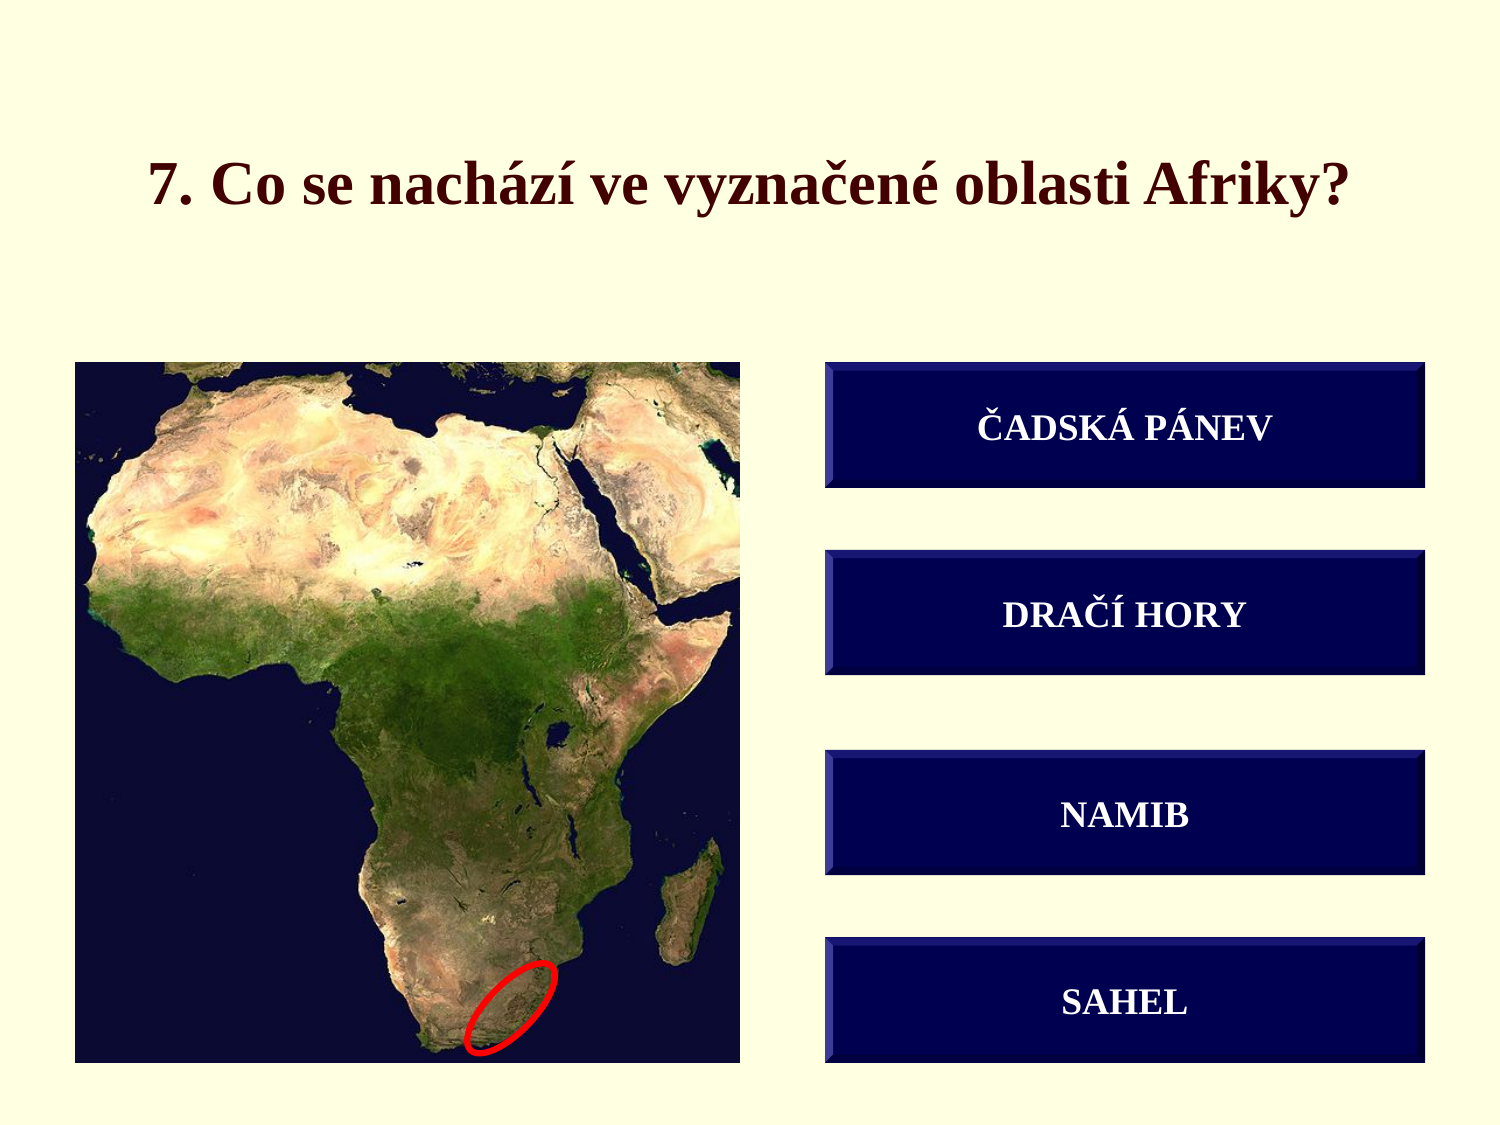

# 7. Co se nachází ve vyznačené oblasti Afriky?
ČADSKÁ PÁNEV
DRAČÍ HORY
NAMIB
SAHEL